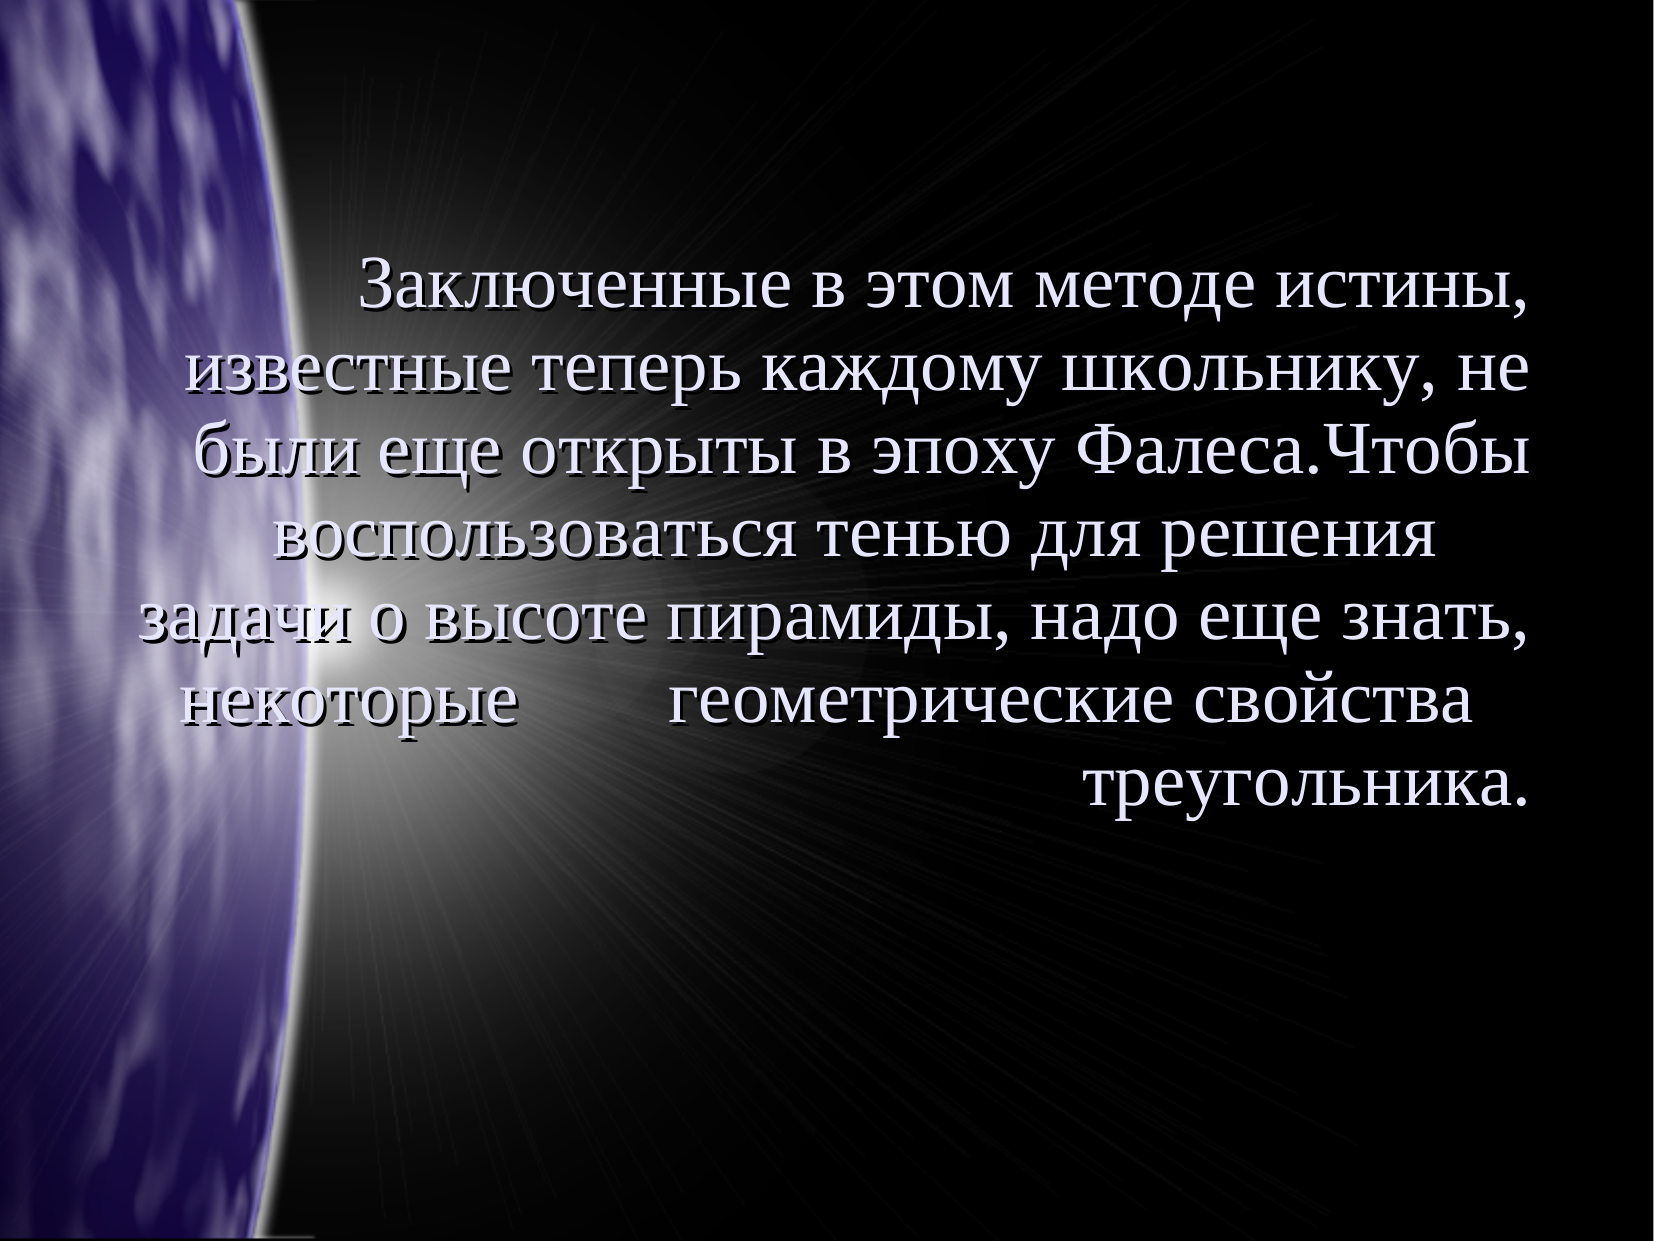

# Заключенные в этом методе истины, известные теперь каждому школьнику, не были еще открыты в эпоху Фалеса.Чтобы воспользоваться тенью для решения задачи о высоте пирамиды, надо еще знать, некоторые геометрические свойства треугольника.